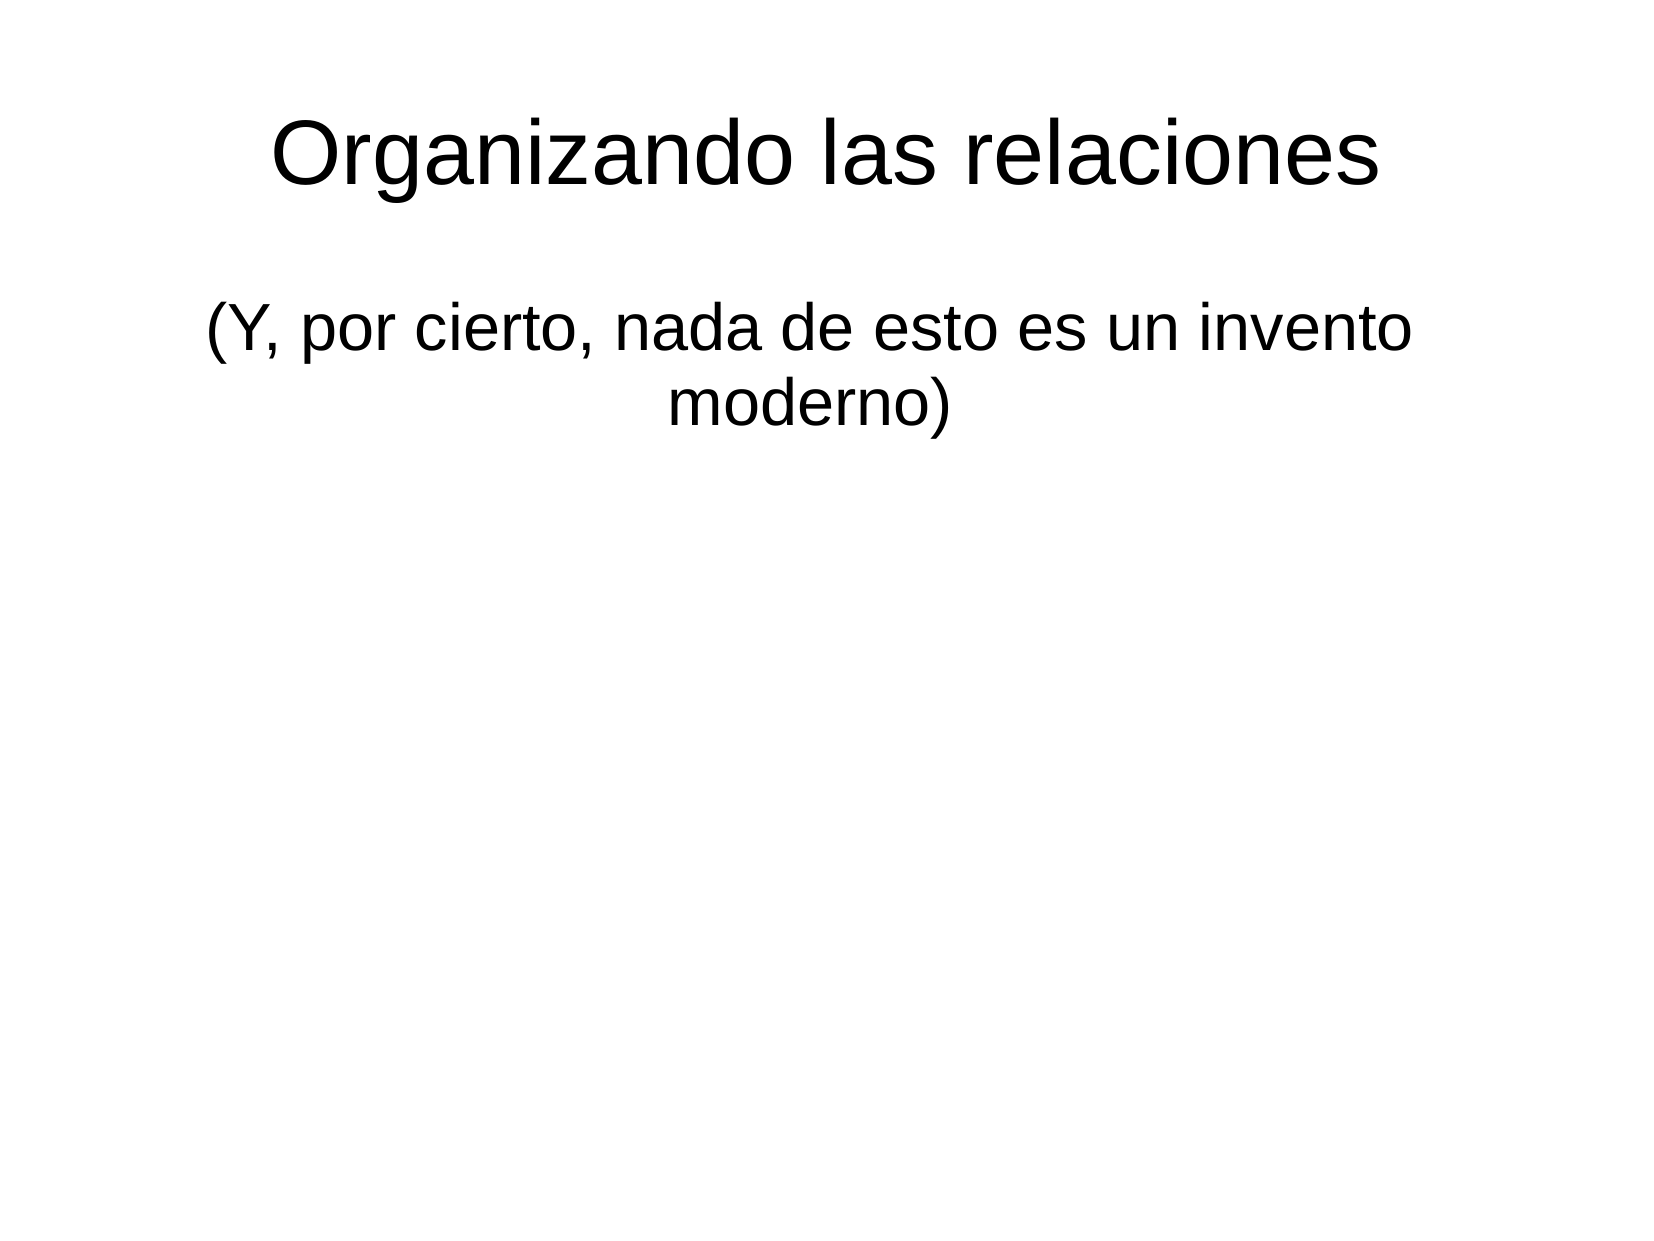

# Organizando las relaciones
(Y, por cierto, nada de esto es un invento moderno)